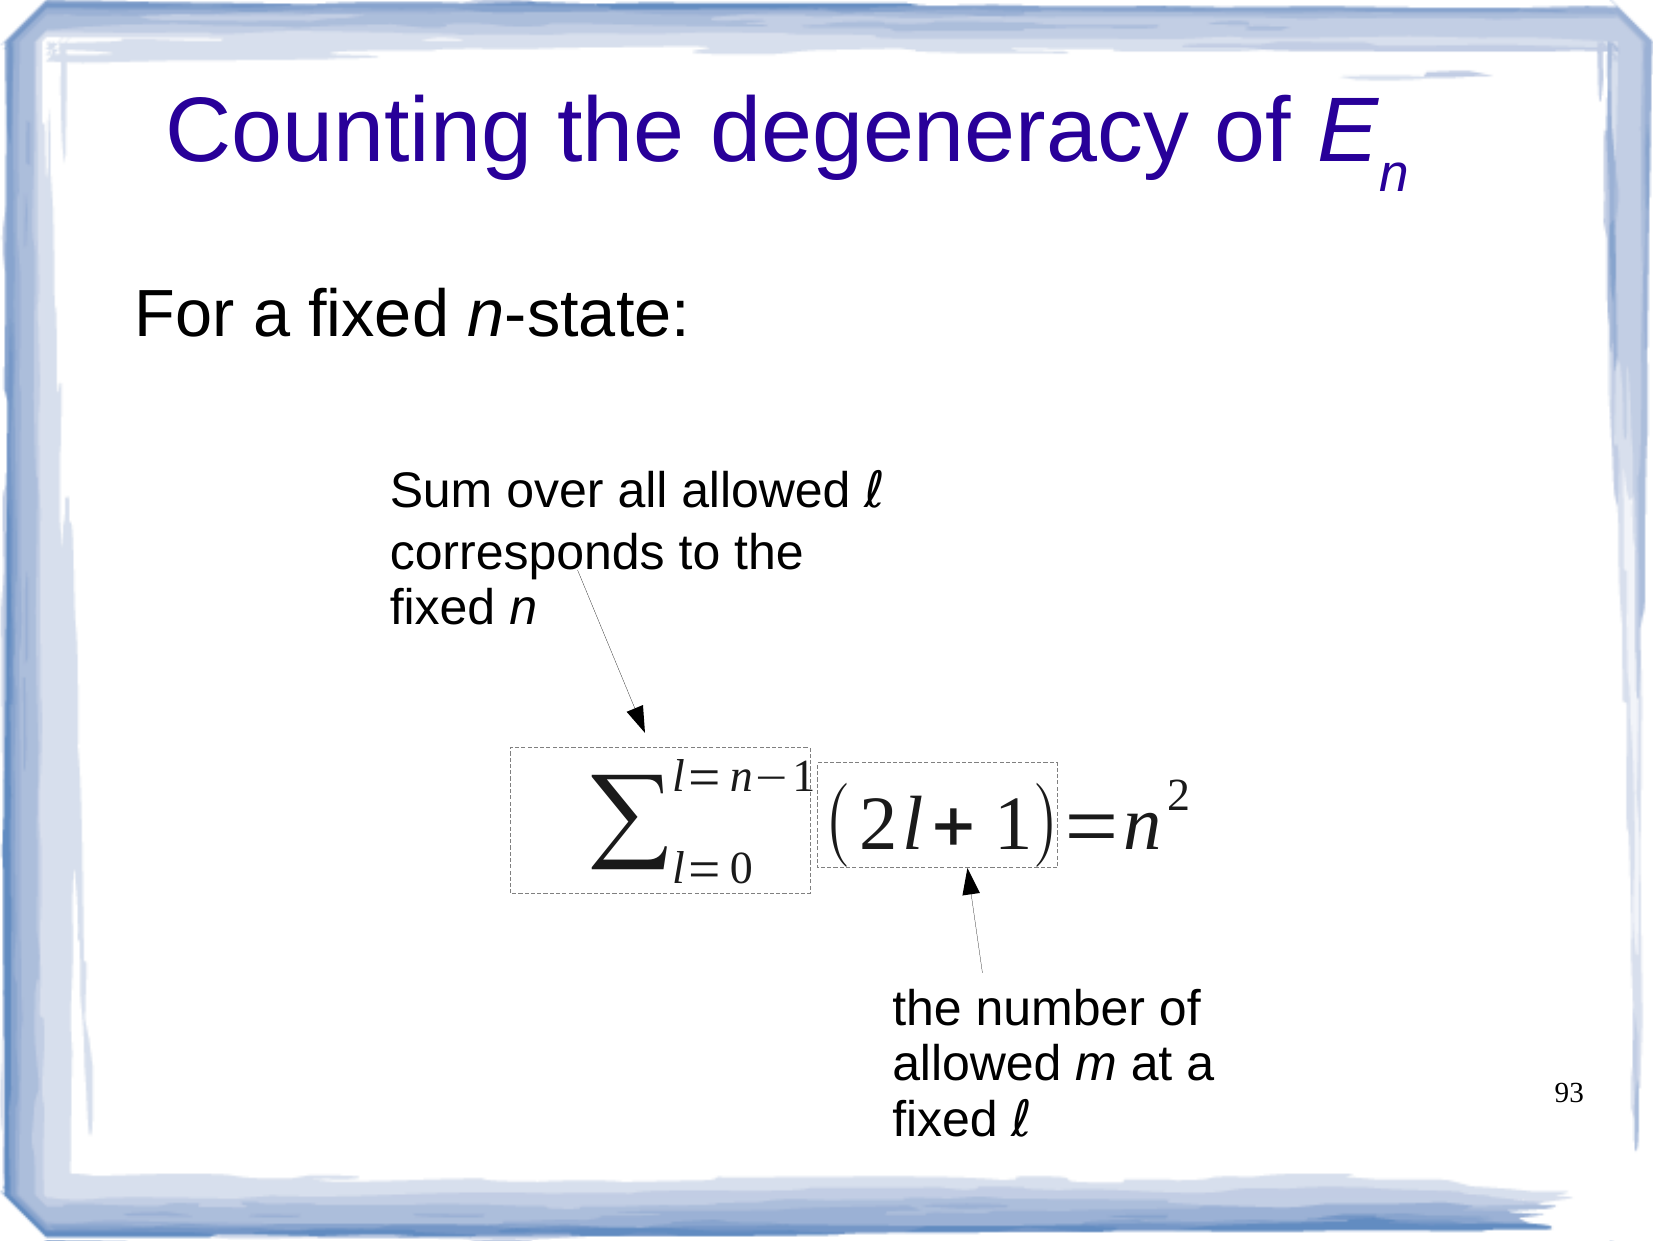

# Counting the degeneracy of En
For a fixed n-state:
Sum over all allowed ℓ corresponds to the fixed n
the number of allowed m at a fixed ℓ
93